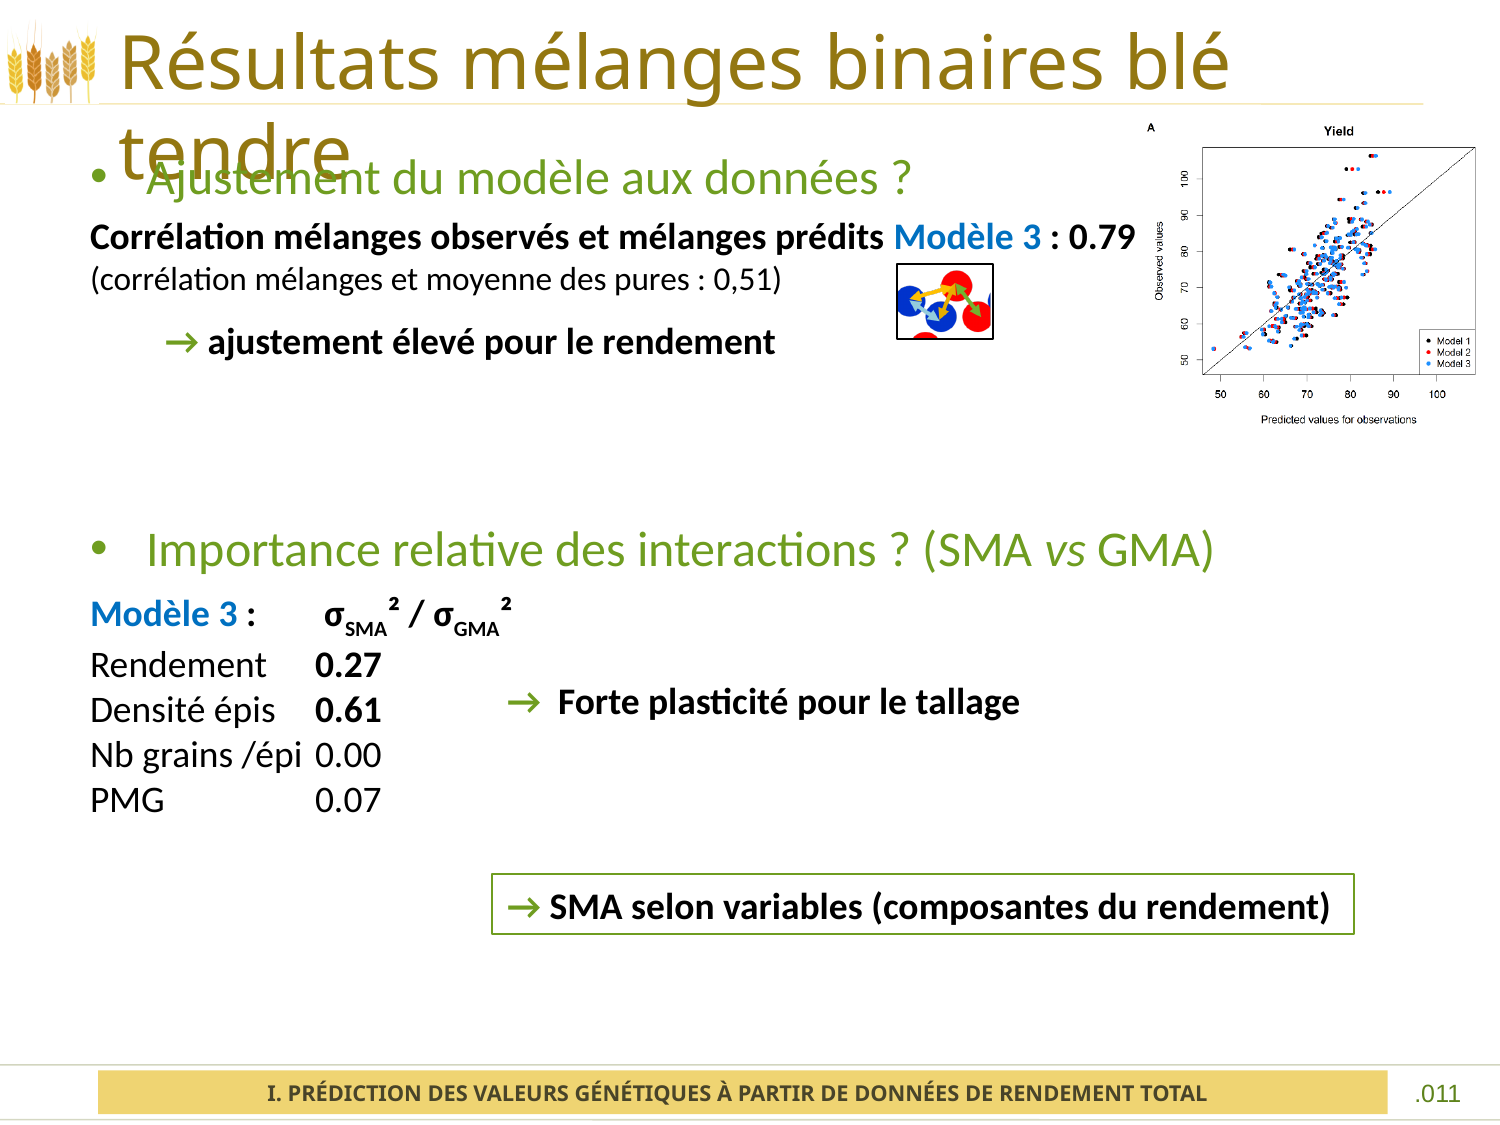

# Résultats mélanges binaires blé tendre
Ajustement du modèle aux données ?
Corrélation mélanges observés et mélanges prédits Modèle 3 : 0.79
(corrélation mélanges et moyenne des pures : 0,51)
	→ ajustement élevé pour le rendement
Importance relative des interactions ? (SMA vs GMA)
Modèle 3 : σSMA² / σGMA²
Rendement 	0.27
Densité épis 	0.61
Nb grains /épi	0.00
PMG 		0.07
→ Forte plasticité pour le tallage
→ SMA selon variables (composantes du rendement)
I. PRÉDICTION DES VALEURS GÉNÉTIQUES À PARTIR DE DONNÉES DE RENDEMENT TOTAL